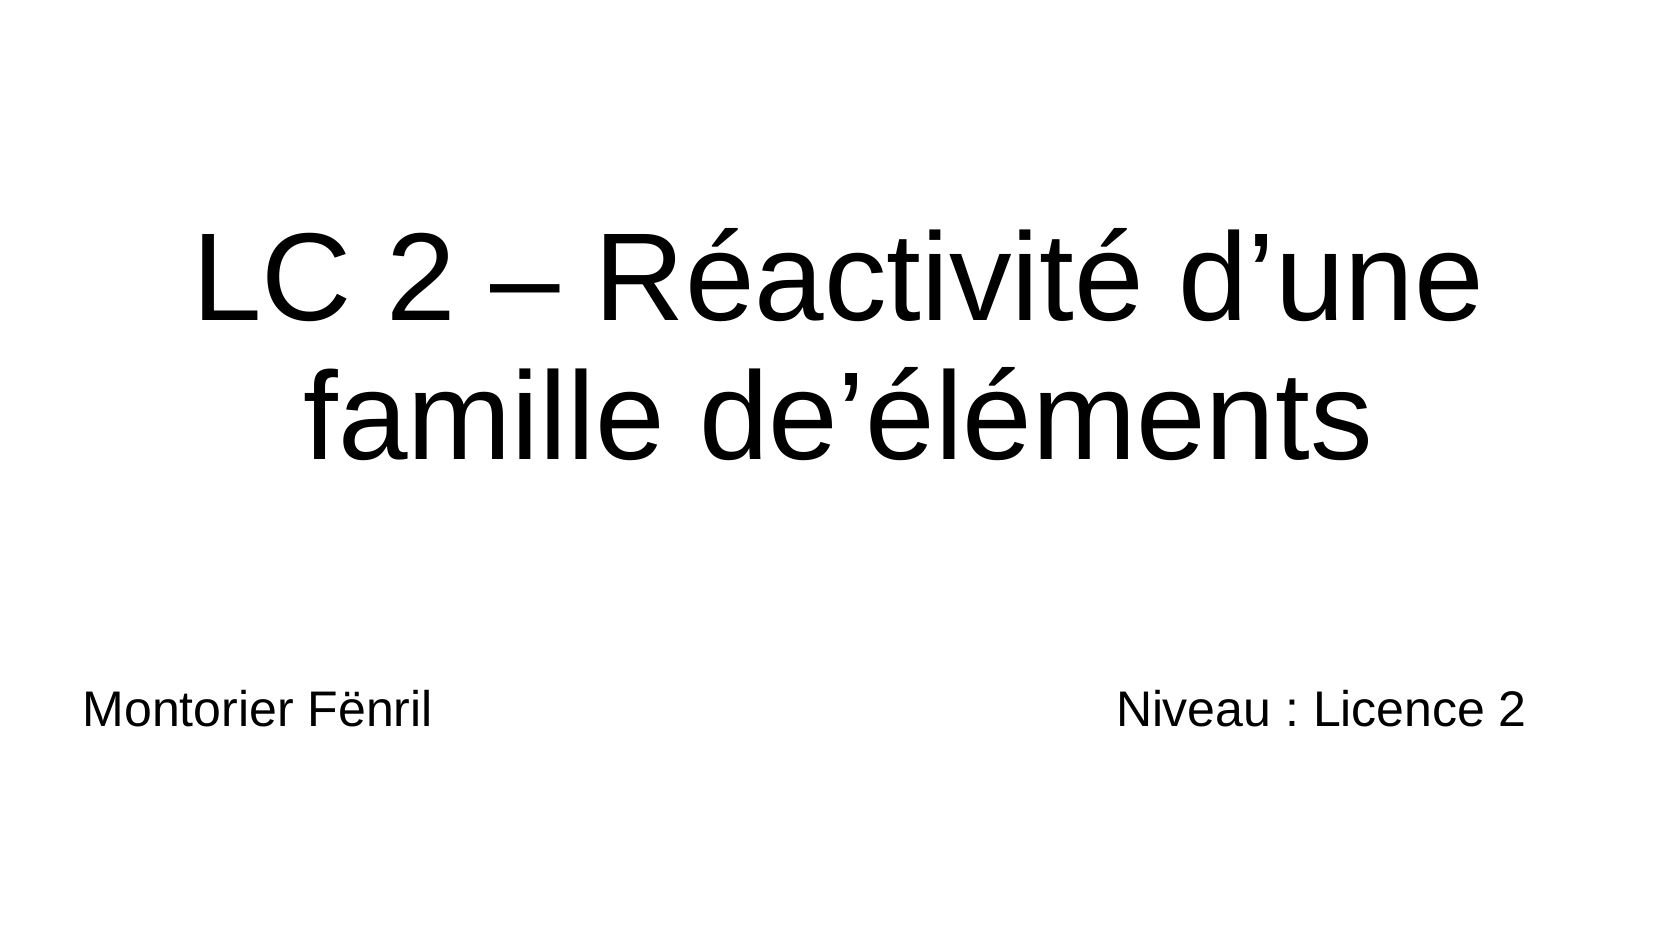

# LC 2 – Réactivité d’une famille de’éléments
Montorier Fënril										Niveau : Licence 2